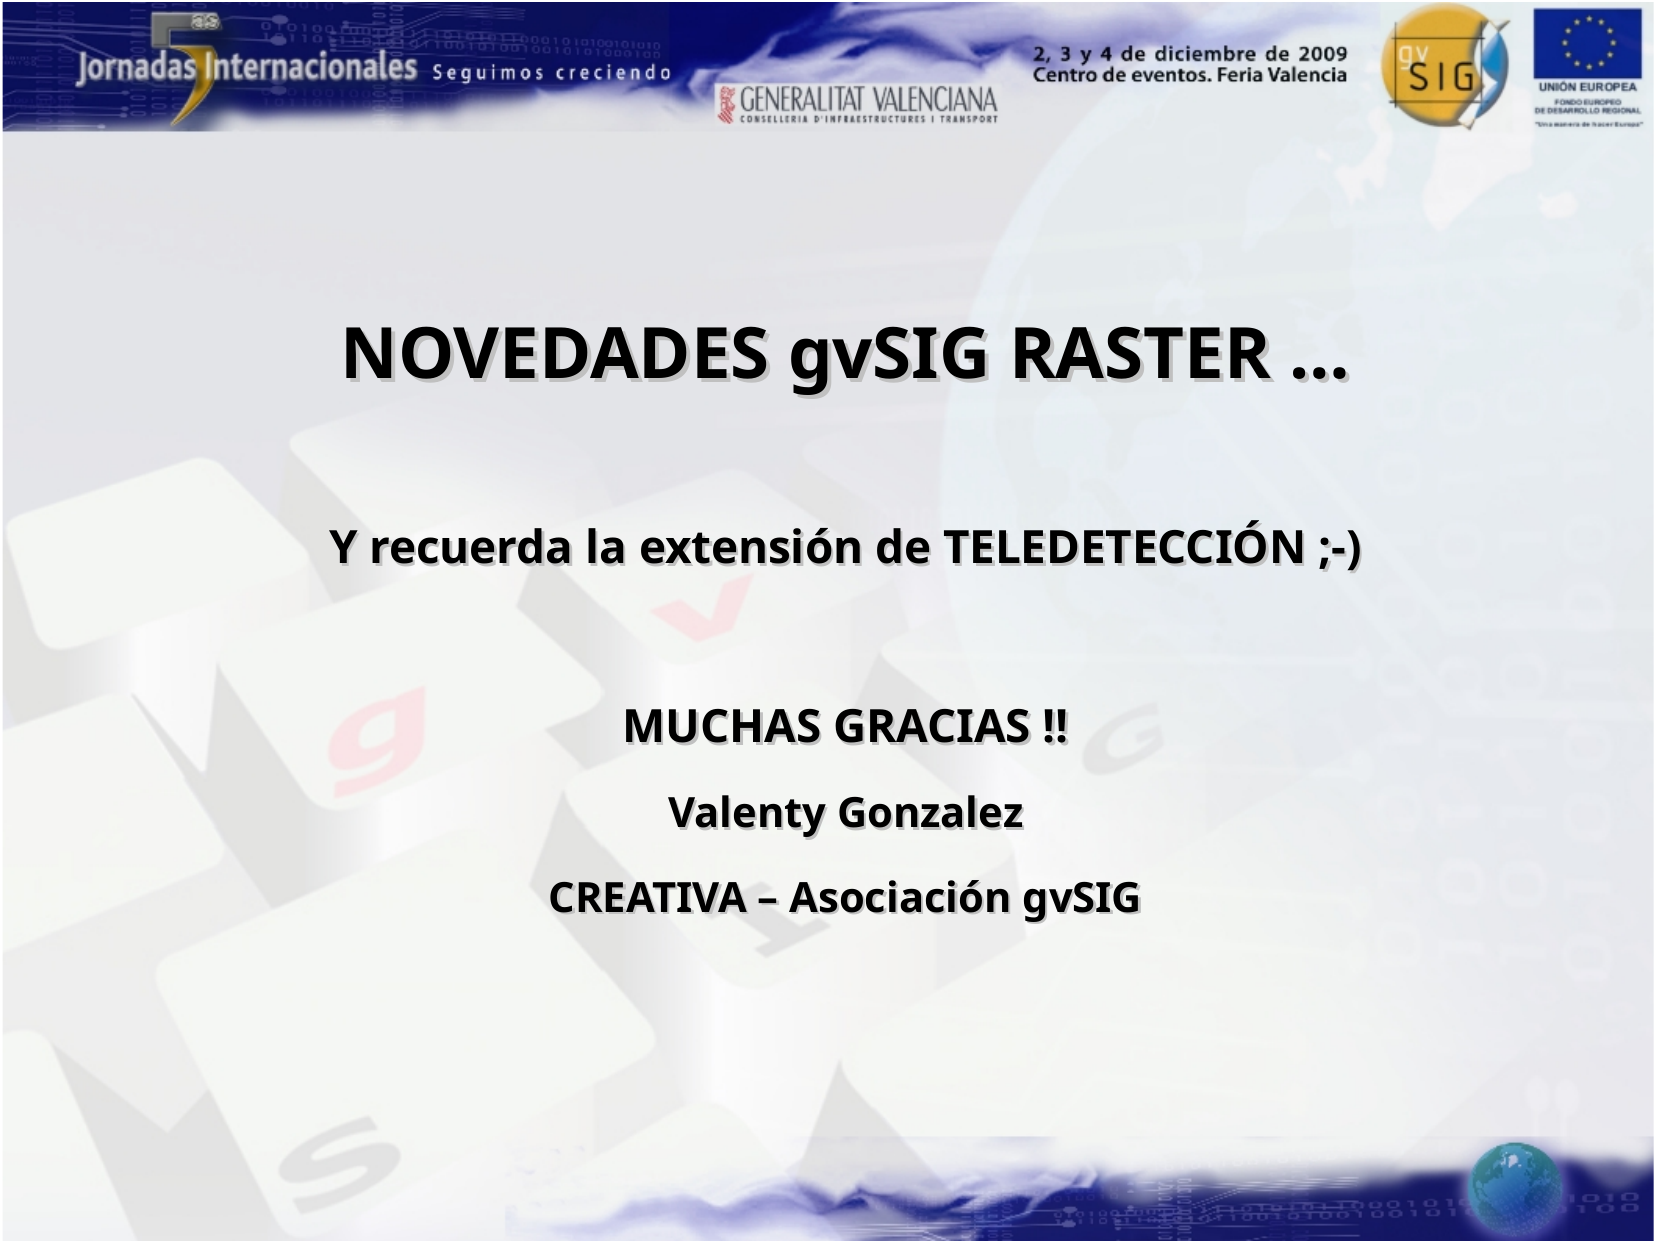

NOVEDADES gvSIG RASTER …
Y recuerda la extensión de TELEDETECCIÓN ;-)
MUCHAS GRACIAS !!
Valenty Gonzalez
CREATIVA – Asociación gvSIG